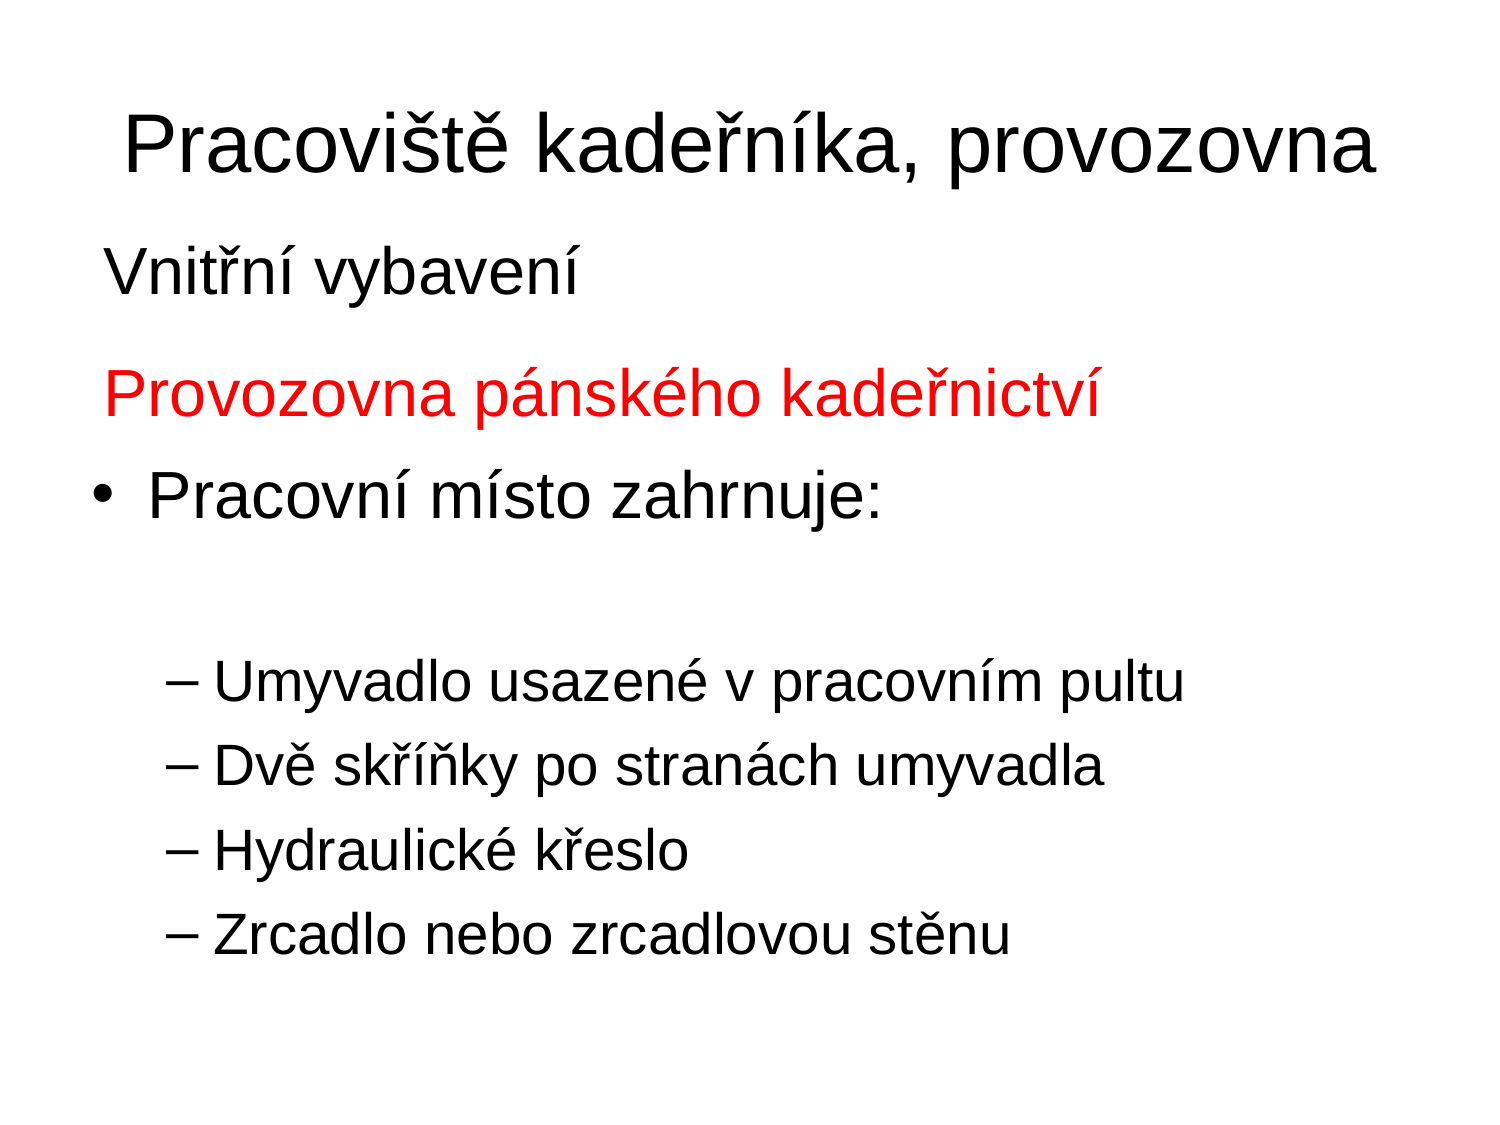

# Pracoviště kadeřníka, provozovna
Vnitřní vybavení
Provozovna pánského kadeřnictví
Pracovní místo zahrnuje:
Umyvadlo usazené v pracovním pultu
Dvě skříňky po stranách umyvadla
Hydraulické křeslo
Zrcadlo nebo zrcadlovou stěnu